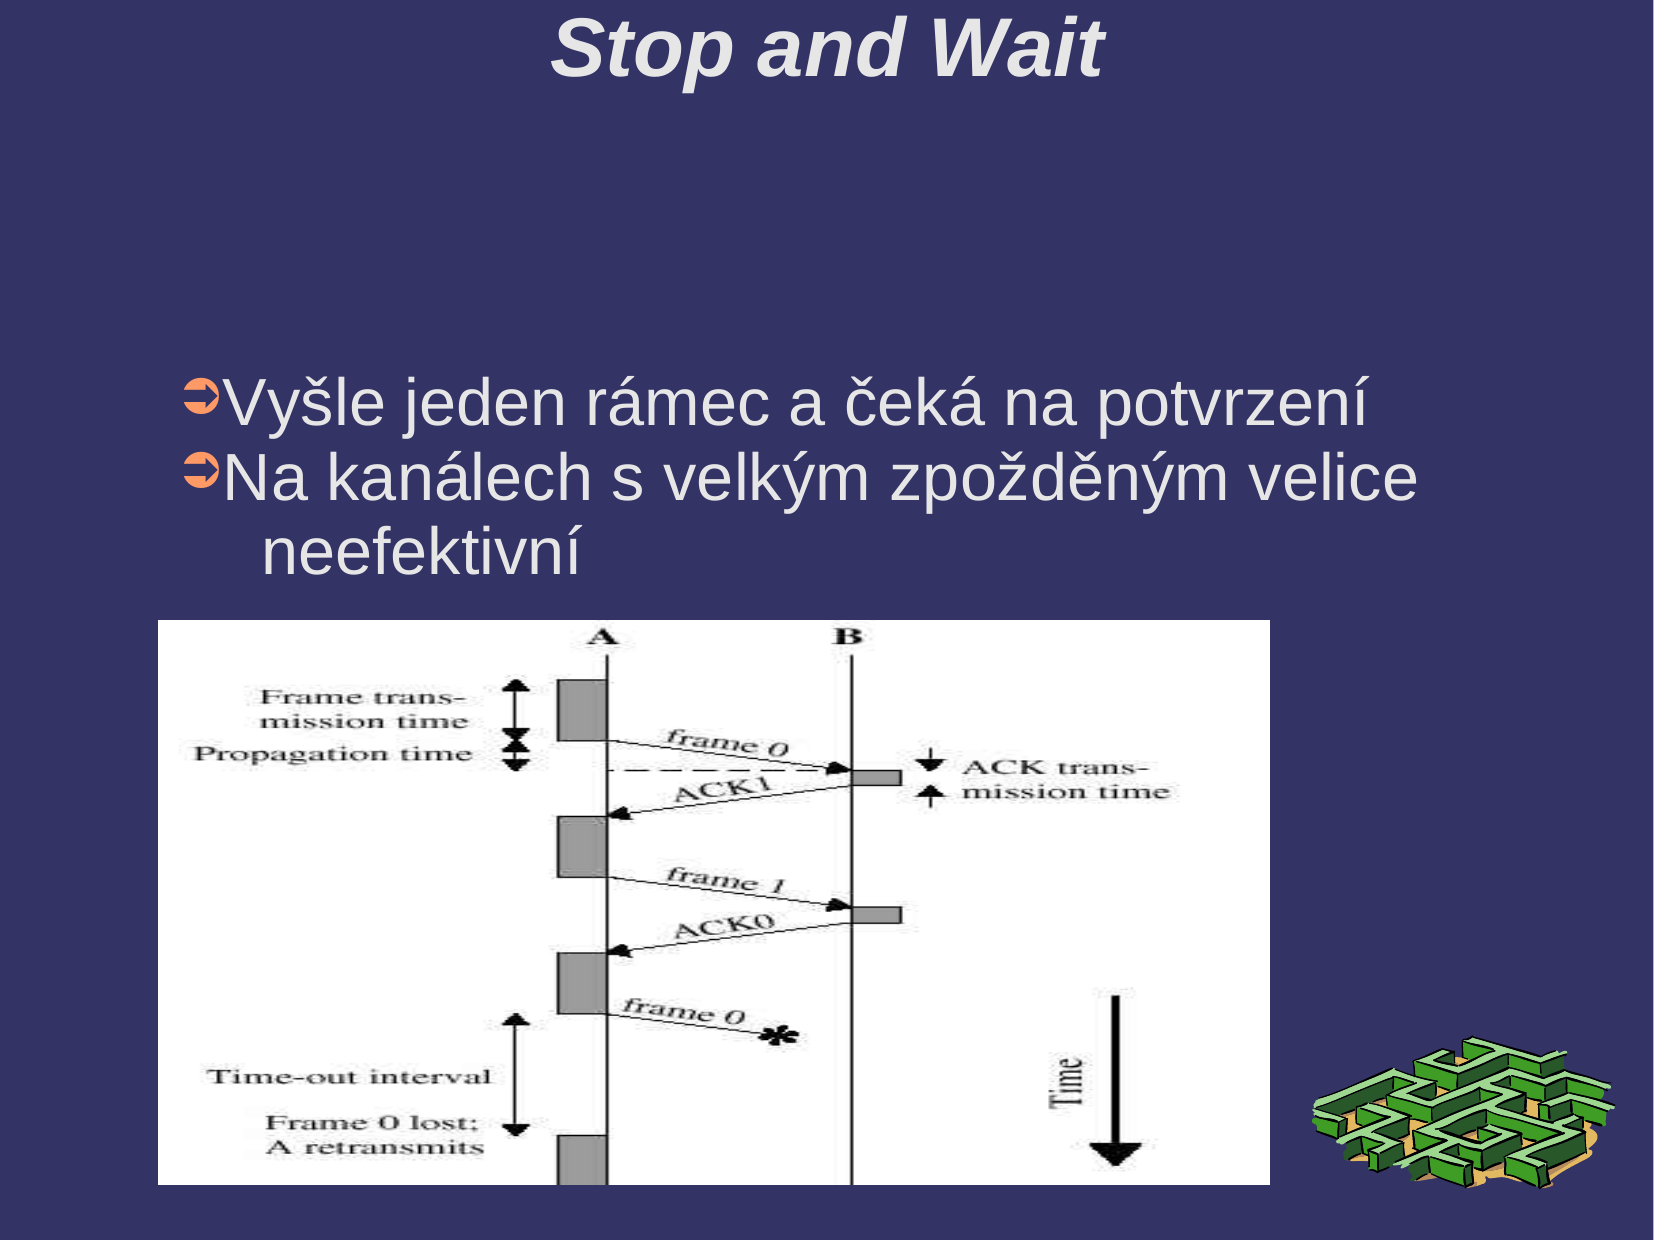

# Stop and Wait
Vyšle jeden rámec a čeká na potvrzení
Na kanálech s velkým zpožděným velice neefektivní